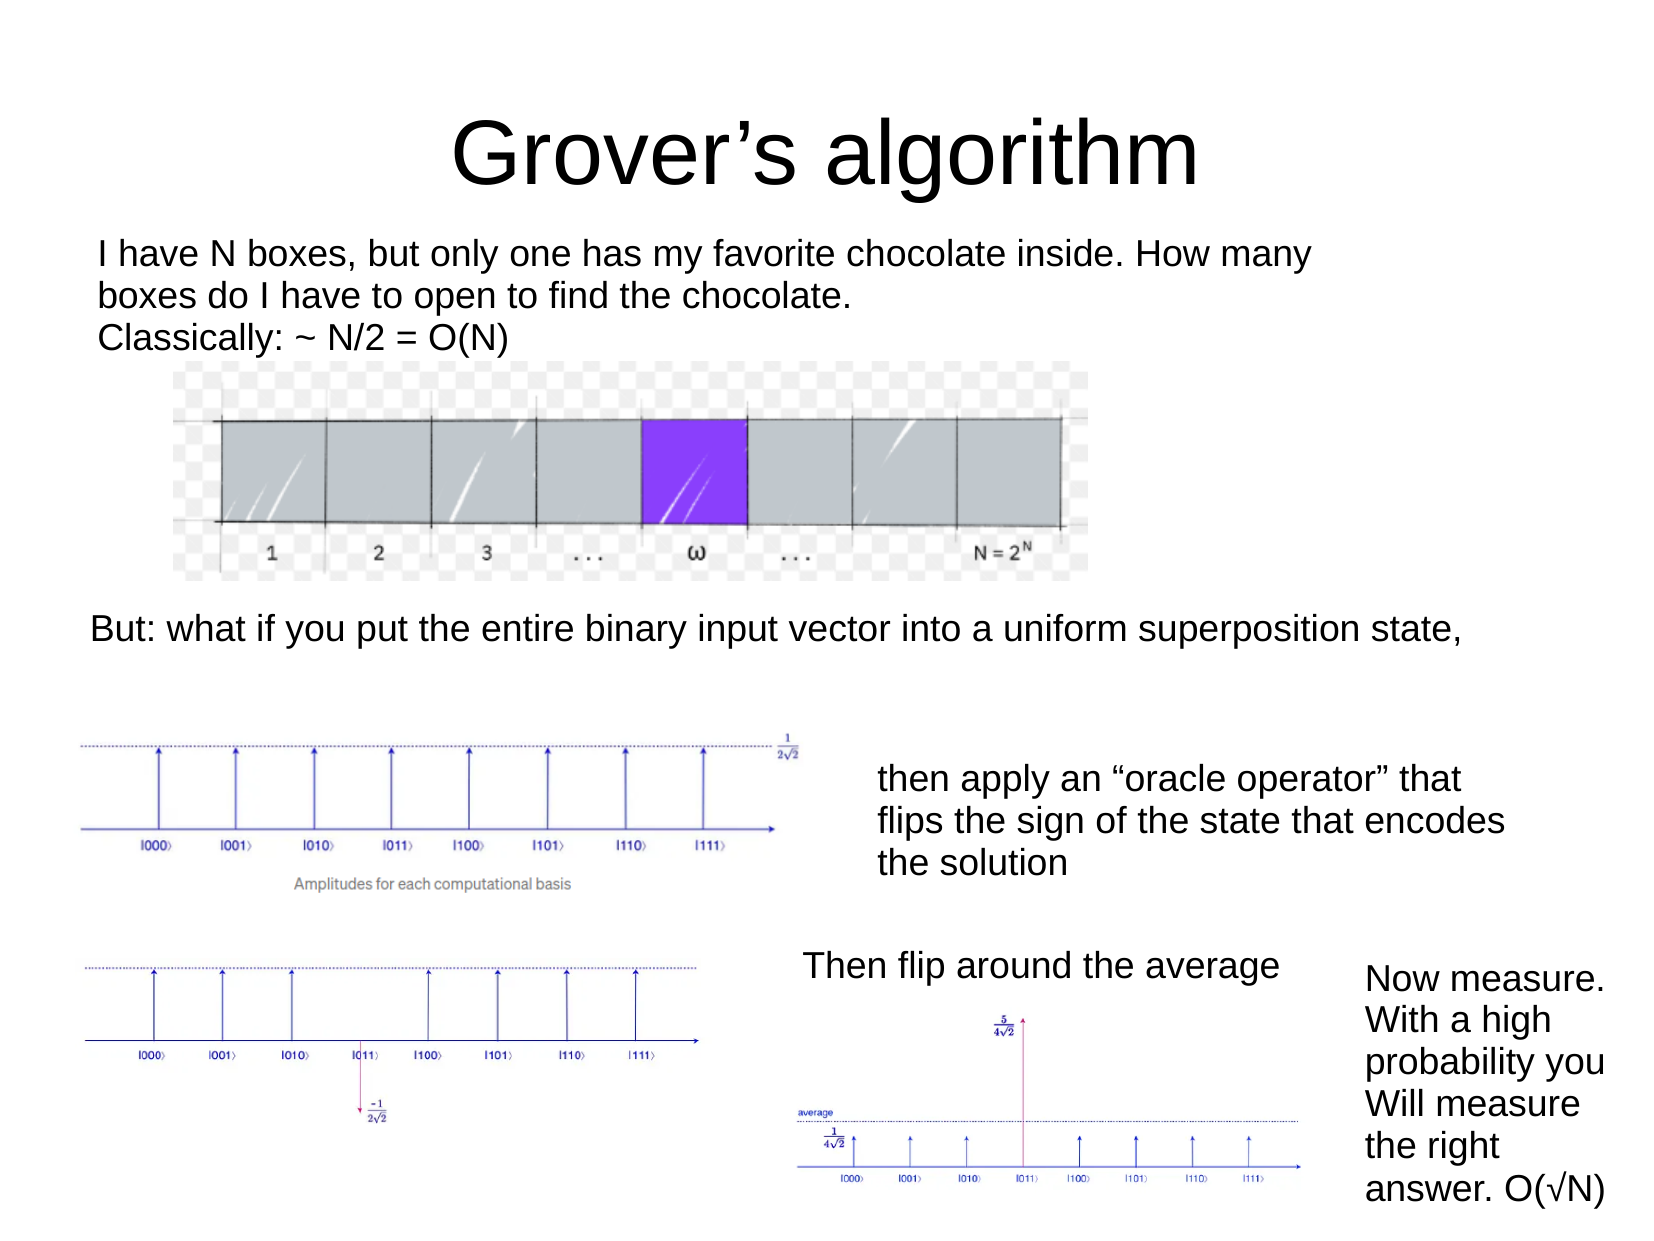

# Grover’s algorithm
I have N boxes, but only one has my favorite chocolate inside. How many
boxes do I have to open to find the chocolate.
Classically: ~ N/2 = O(N)
But: what if you put the entire binary input vector into a uniform superposition state,
then apply an “oracle operator” that flips the sign of the state that encodes
the solution
Then flip around the average
Now measure.
With a high probability you
Will measure the right answer. O(√N)